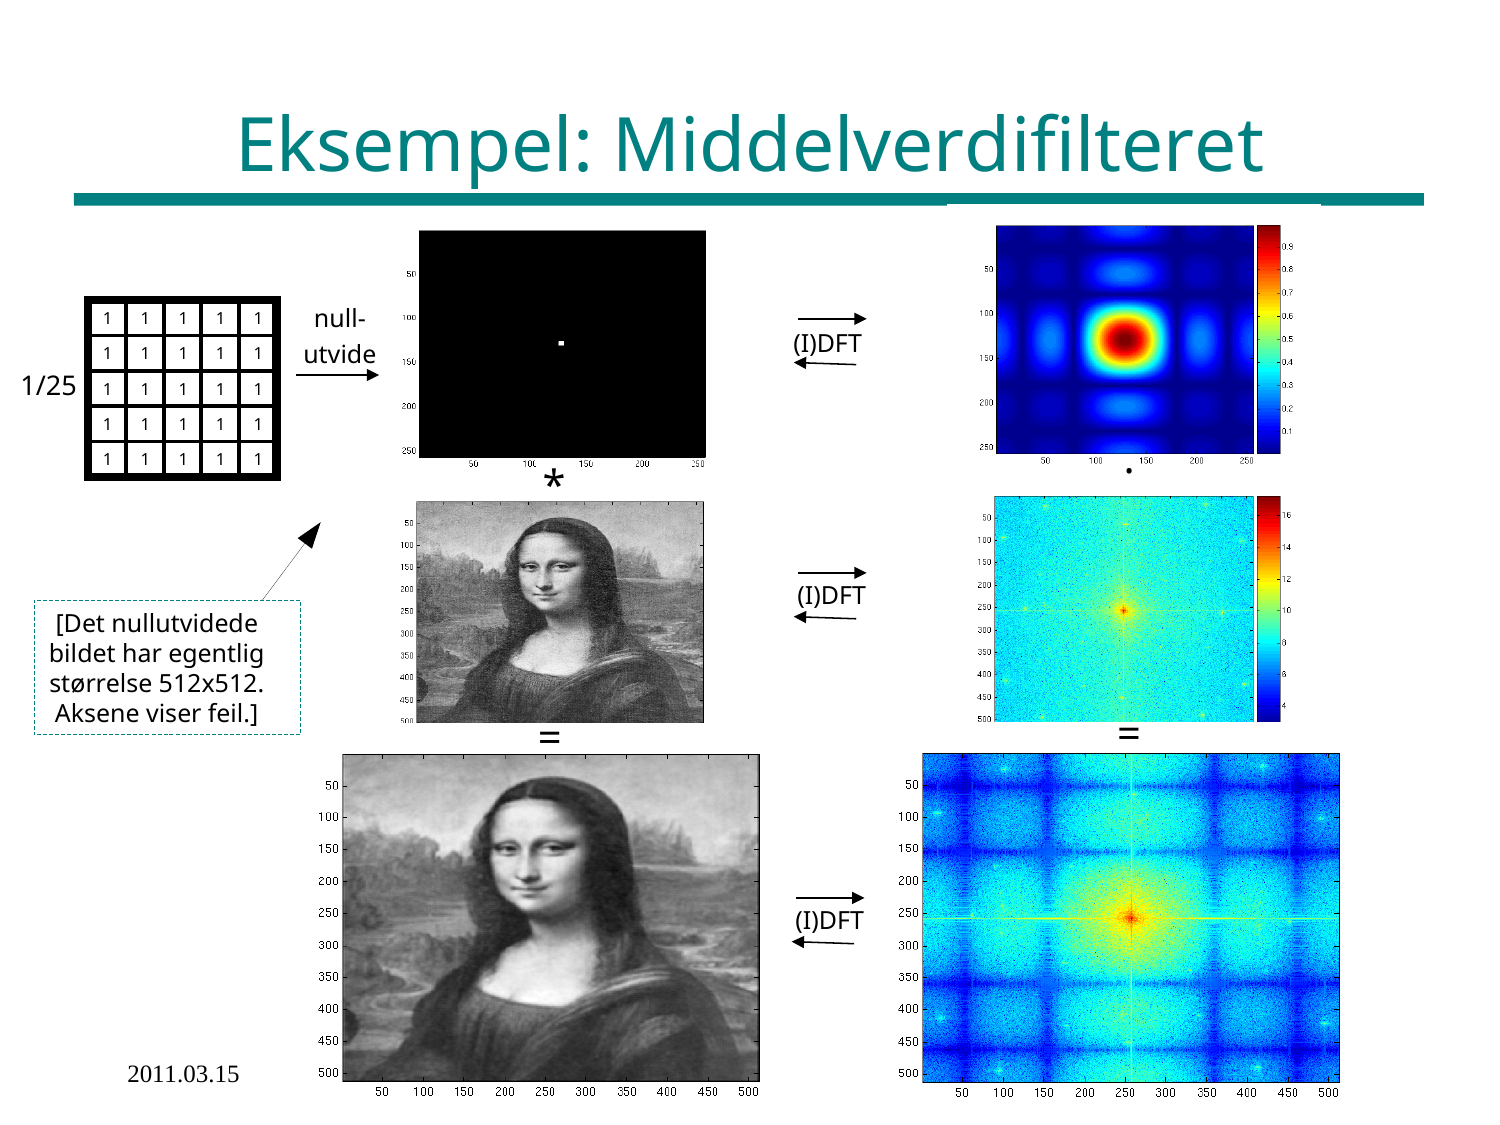

# Eksempel: Middelverdifilteret
null-
utvide
| 1 | 1 | 1 | 1 | 1 |
| --- | --- | --- | --- | --- |
| 1 | 1 | 1 | 1 | 1 |
| 1 | 1 | 1 | 1 | 1 |
| 1 | 1 | 1 | 1 | 1 |
| 1 | 1 | 1 | 1 | 1 |
1/25
(I)DFT
.
*
[Det nullutvidede
bildet har egentlig
størrelse 512x512.
Aksene viser feil.]
(I)DFT
=
=
(I)DFT
INF2310